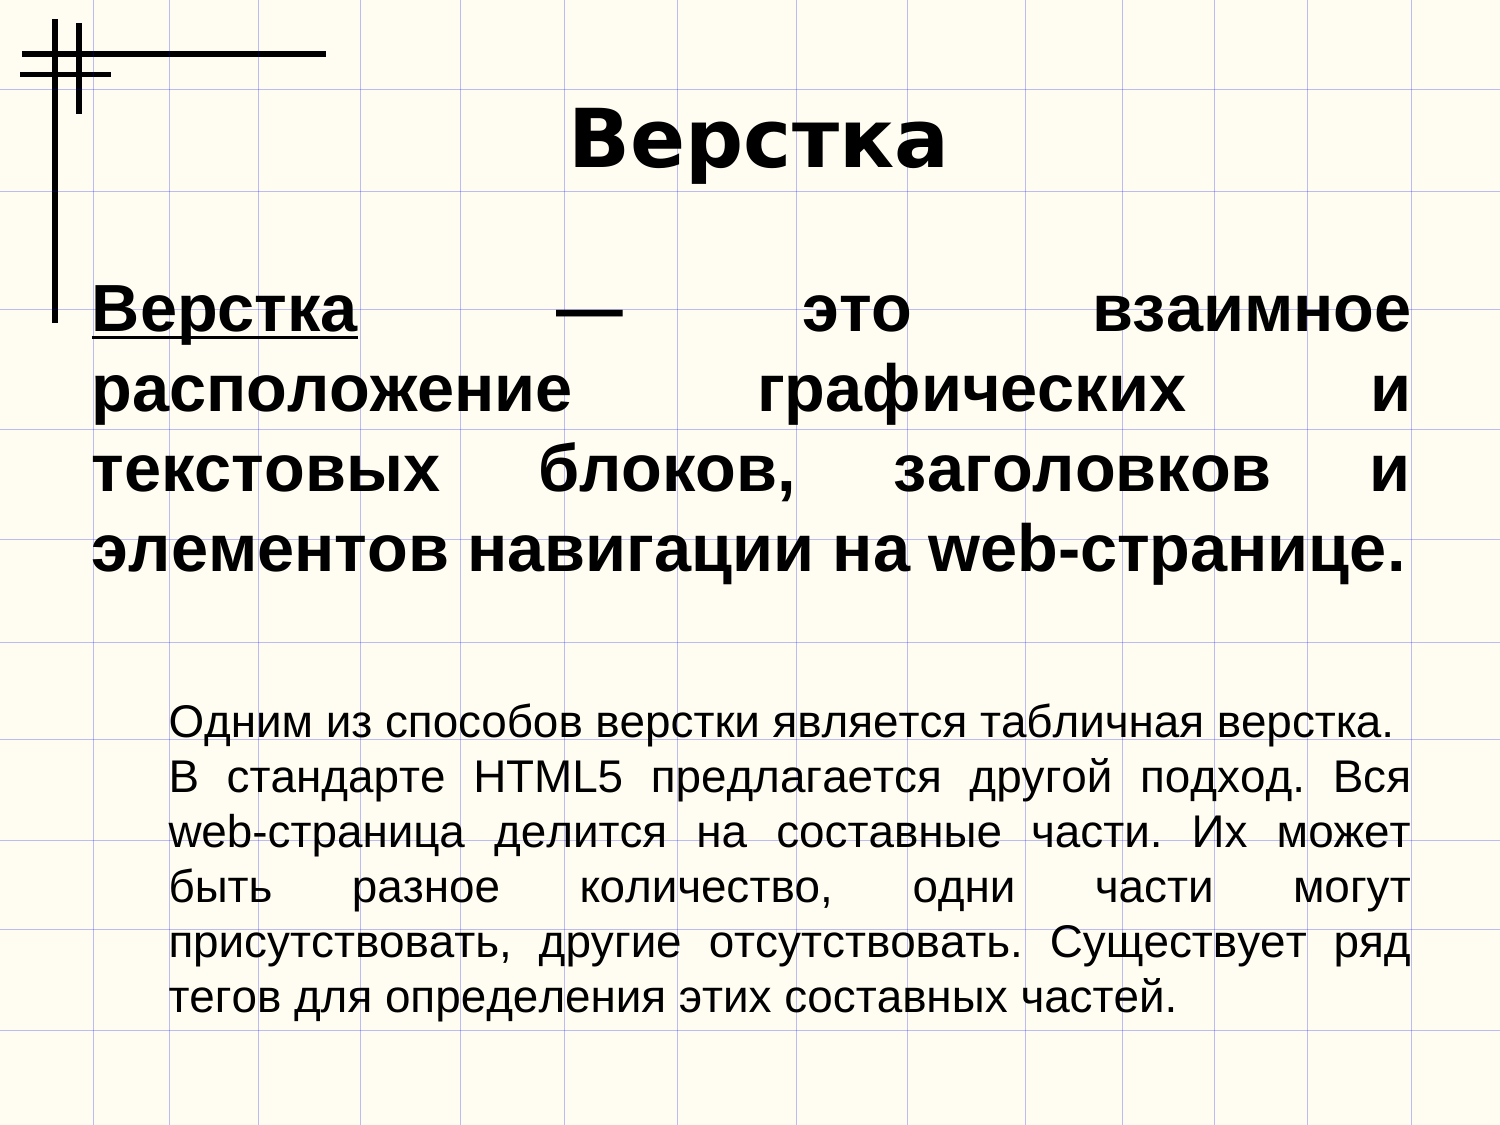

# Верстка
Верстка  — это взаимное расположение графических и текстовых блоков, заголовков и элементов навигации на web-странице.
Одним из способов верстки является табличная верстка.
В стандарте HTML5 предлагается другой подход. Вся web-страница делится на составные части. Их может быть разное количество, одни части могут присутствовать, другие отсутствовать. Существует ряд тегов для определения этих составных частей.